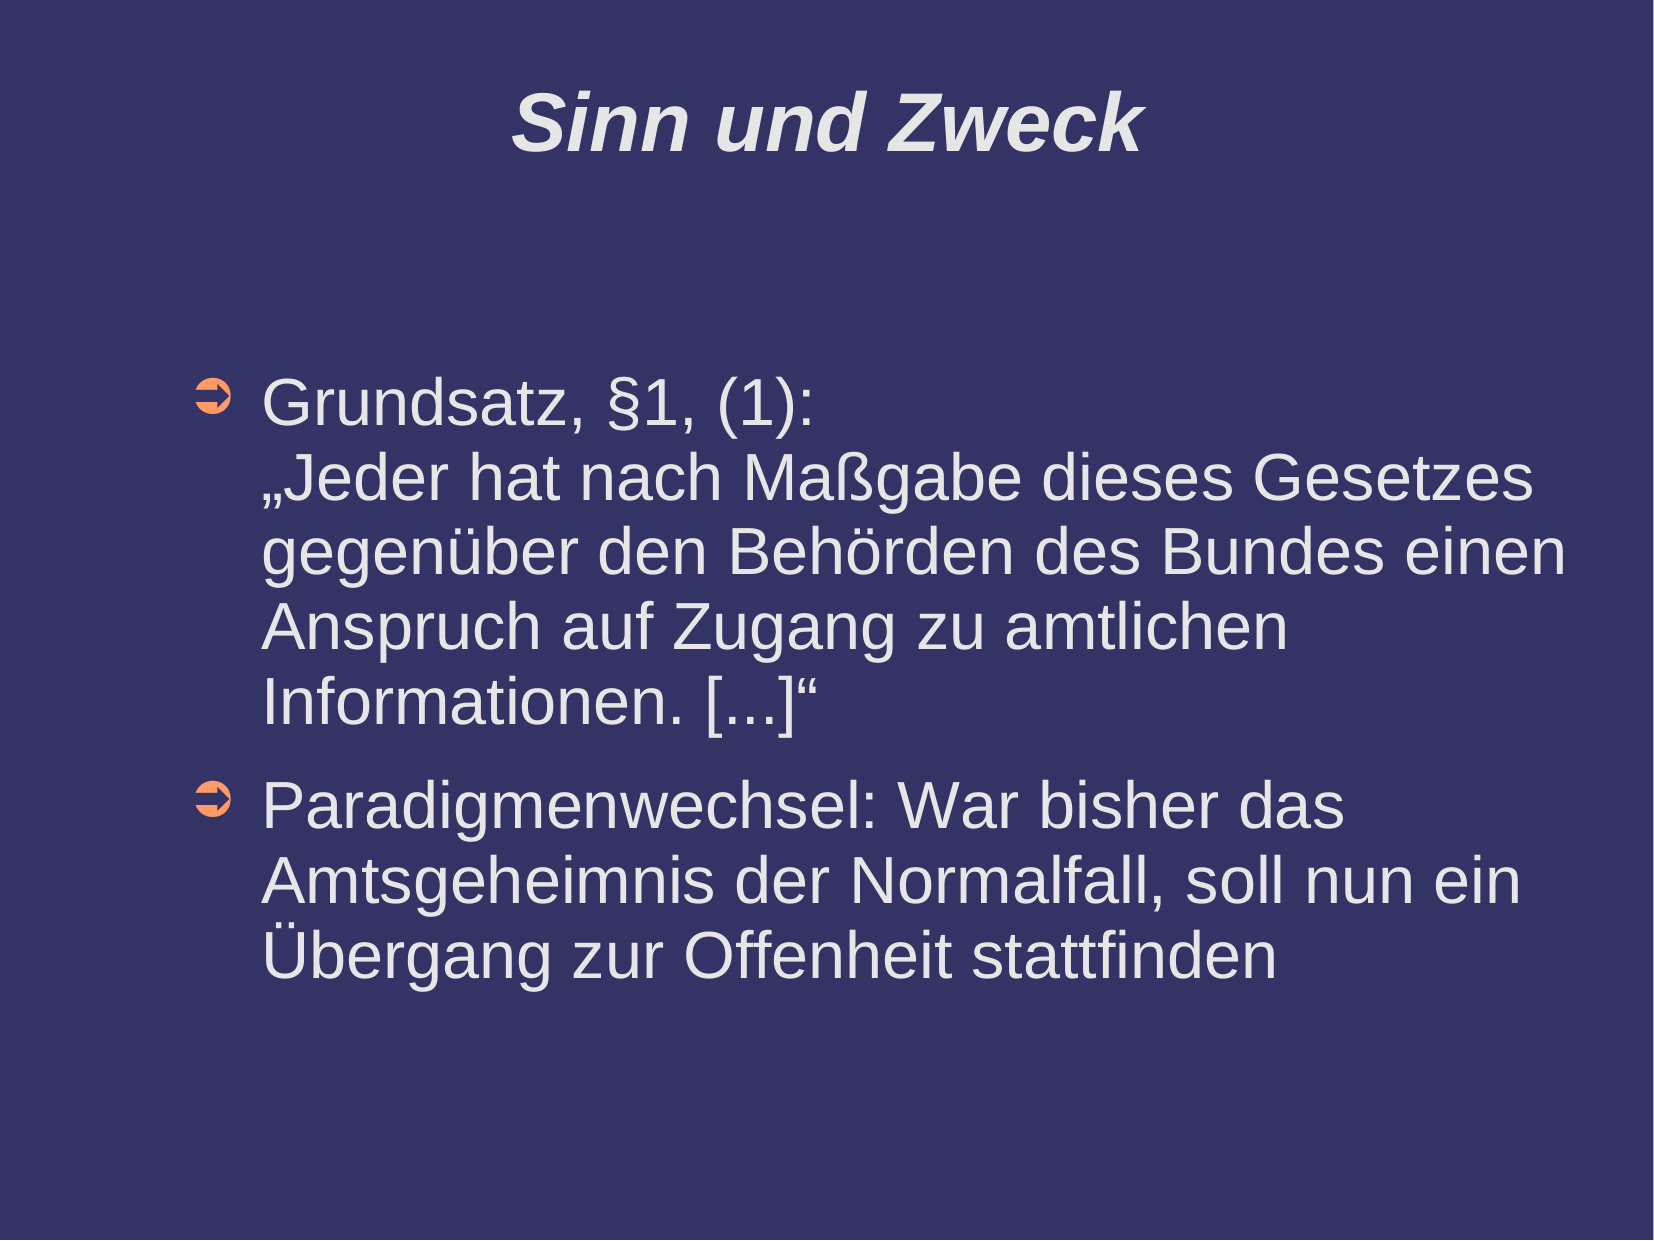

# Sinn und Zweck
Grundsatz, §1, (1):
„Jeder hat nach Maßgabe dieses Gesetzes gegenüber den Behörden des Bundes einen Anspruch auf Zugang zu amtlichen Informationen. [...]“
Paradigmenwechsel: War bisher das Amtsgeheimnis der Normalfall, soll nun ein Übergang zur Offenheit stattfinden